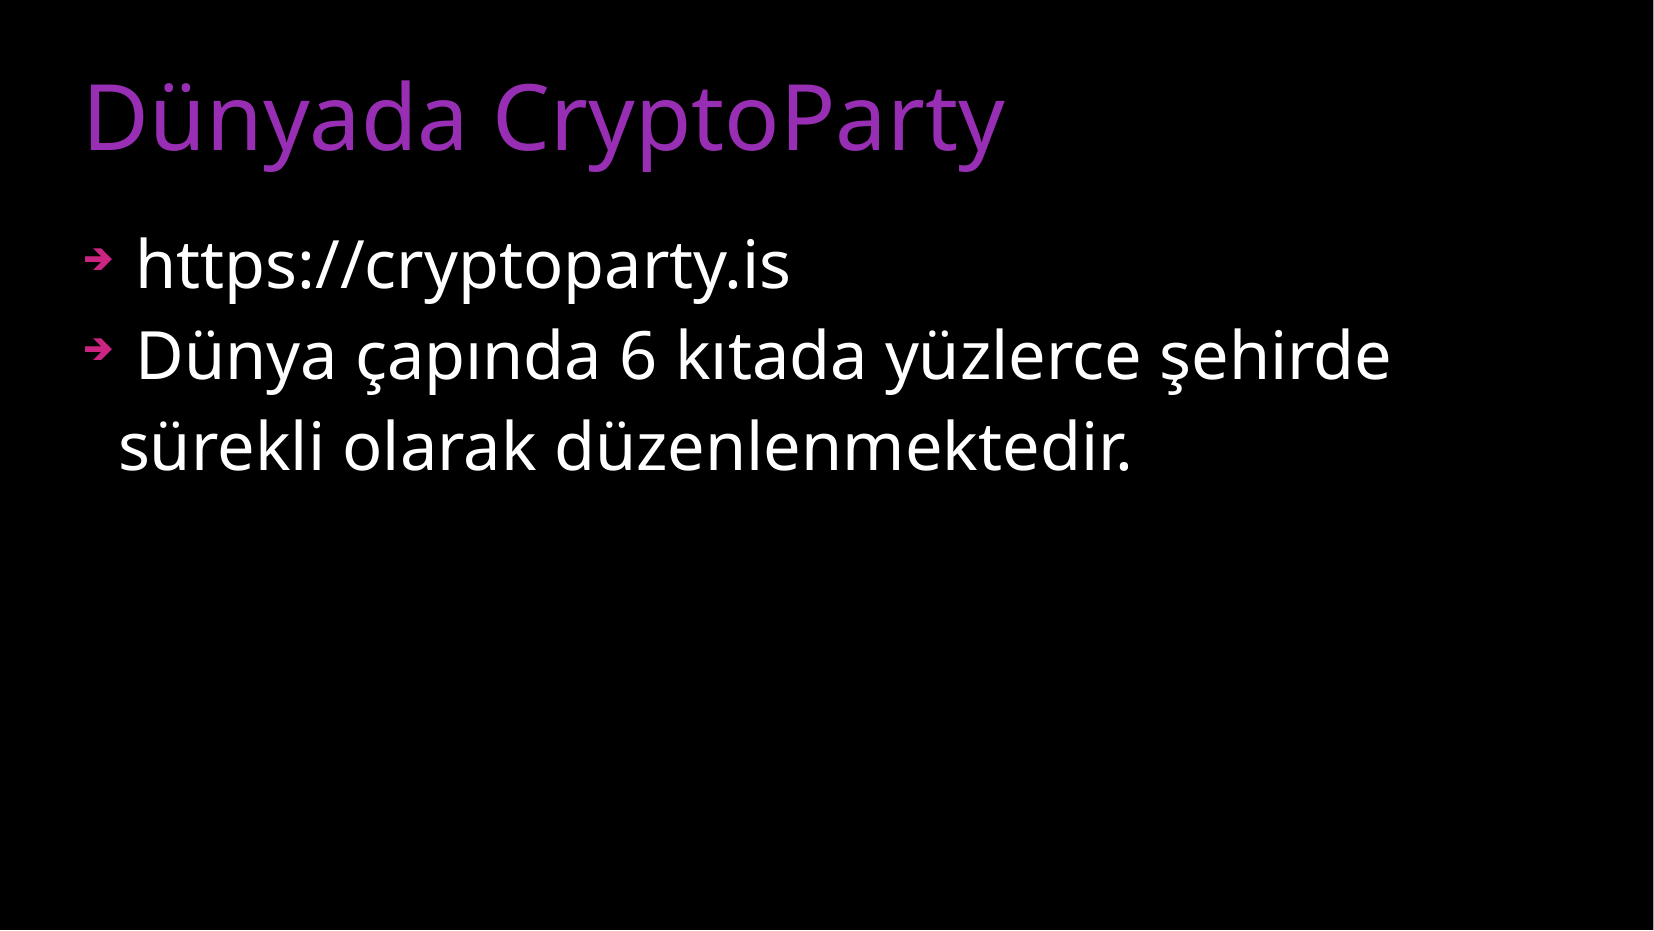

# Dünyada CryptoParty
 https://cryptoparty.is
 Dünya çapında 6 kıtada yüzlerce şehirde sürekli olarak düzenlenmektedir.